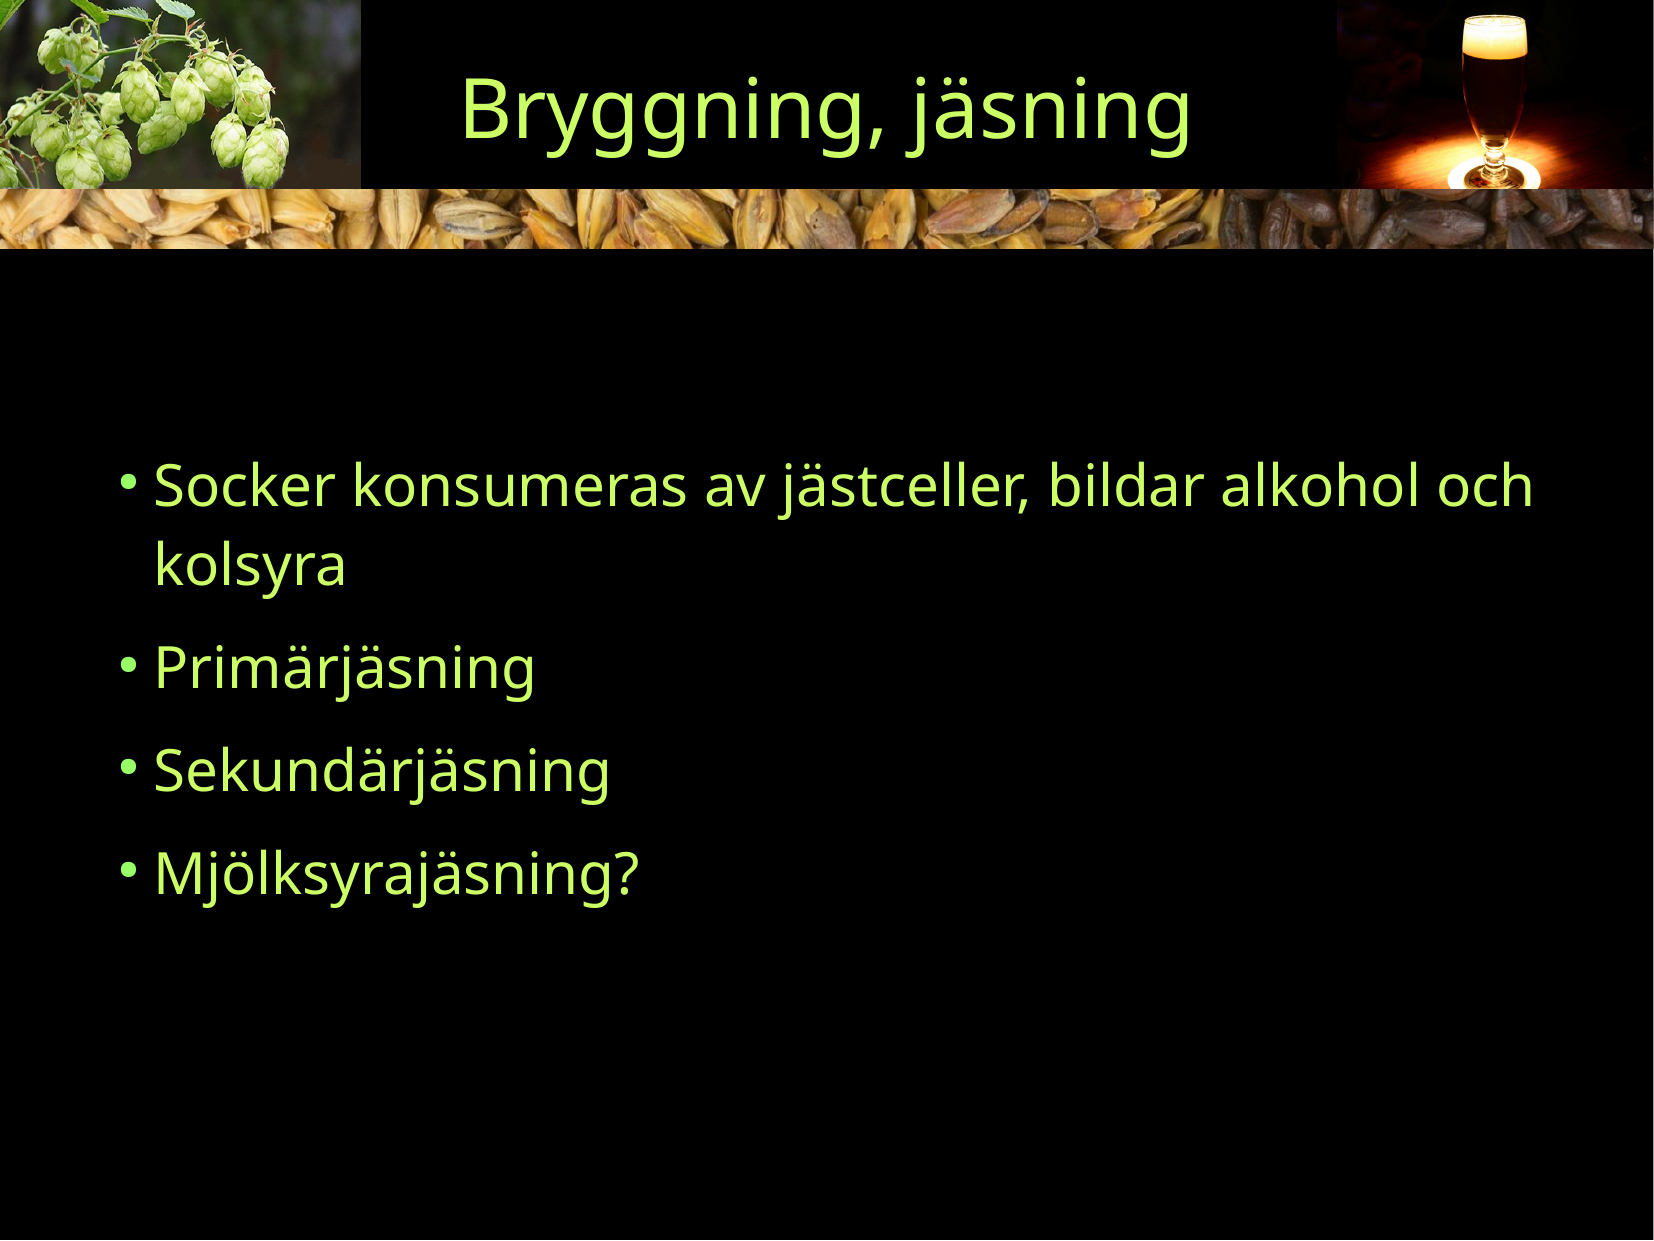

#
Bryggning, jäsning
Socker konsumeras av jästceller, bildar alkohol och kolsyra
Primärjäsning
Sekundärjäsning
Mjölksyrajäsning?